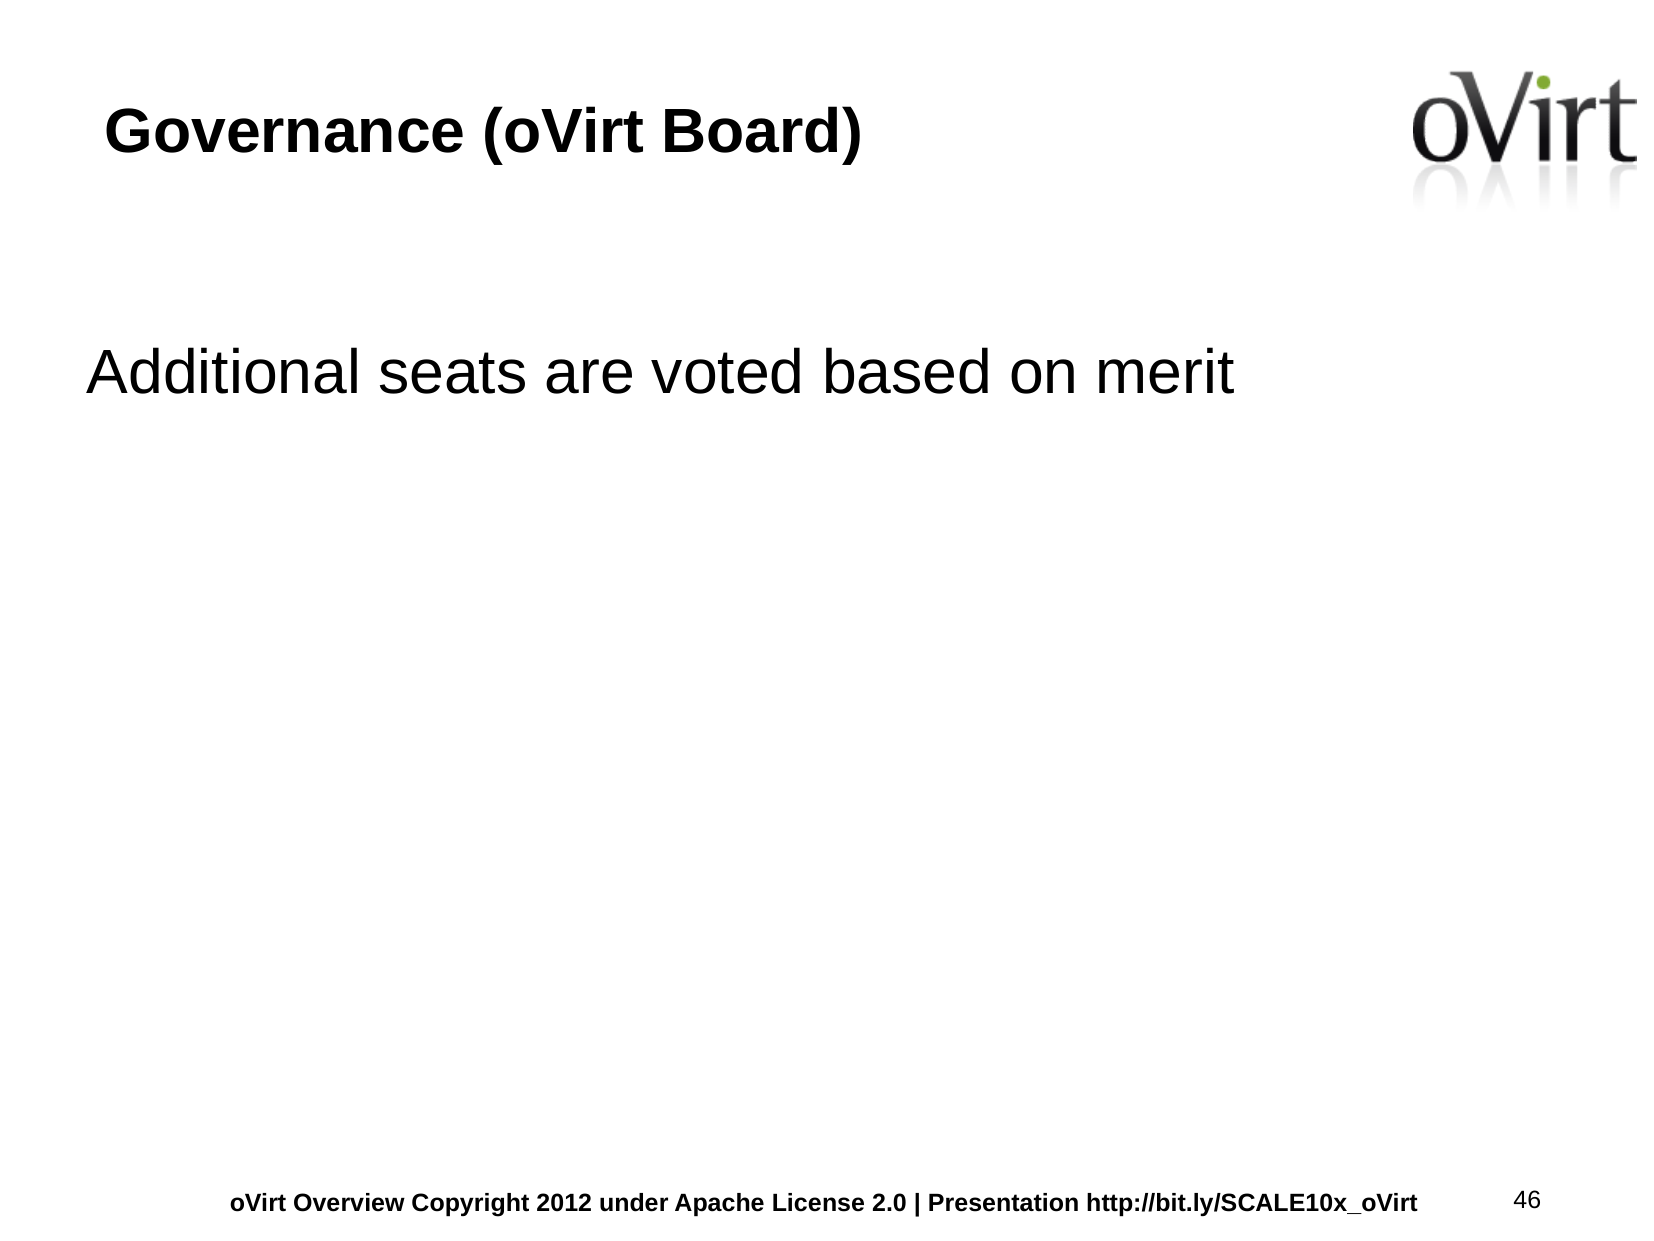

# Governance (oVirt Board)
Additional seats are voted based on merit